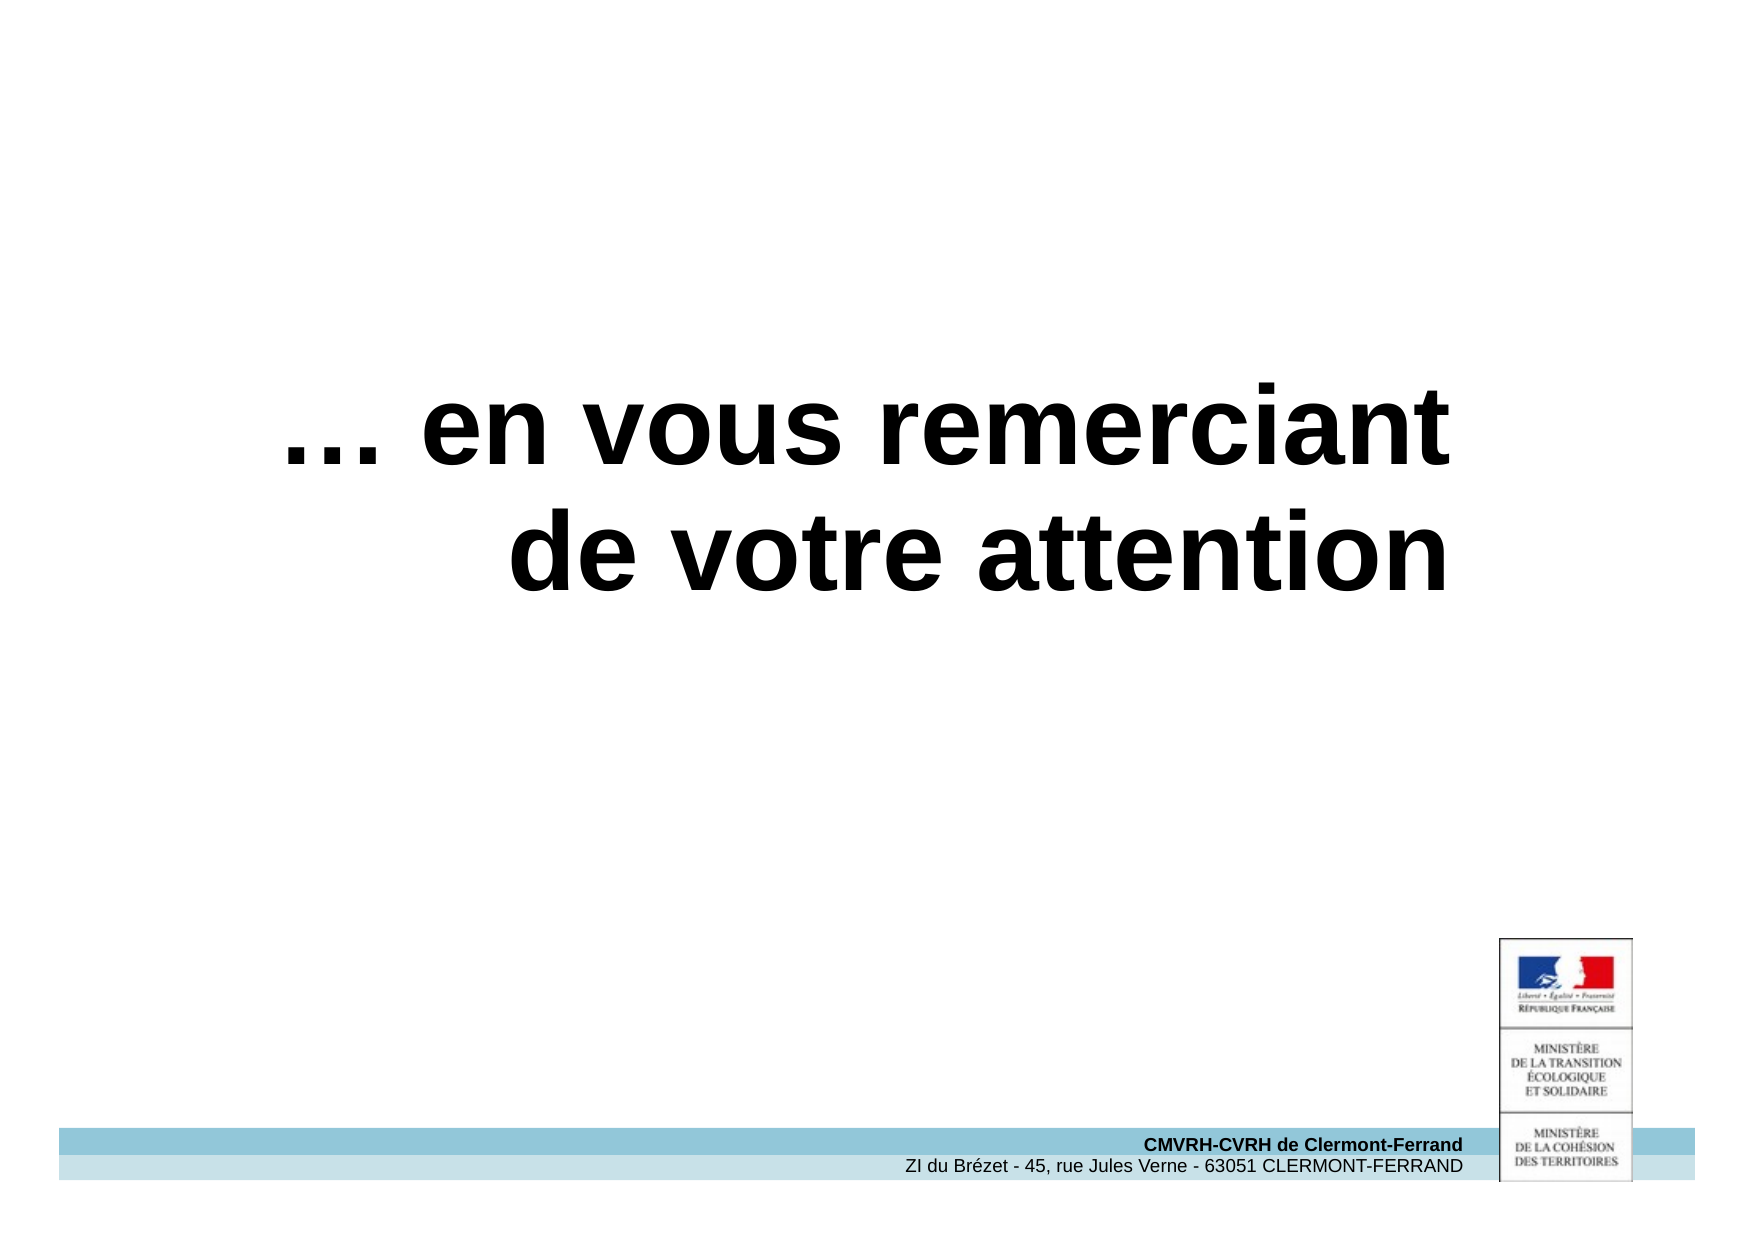

… en vous remerciant
de votre attention
CMVRH-CVRH de Clermont-Ferrand
ZI du Brézet - 45, rue Jules Verne - 63051 CLERMONT-FERRAND